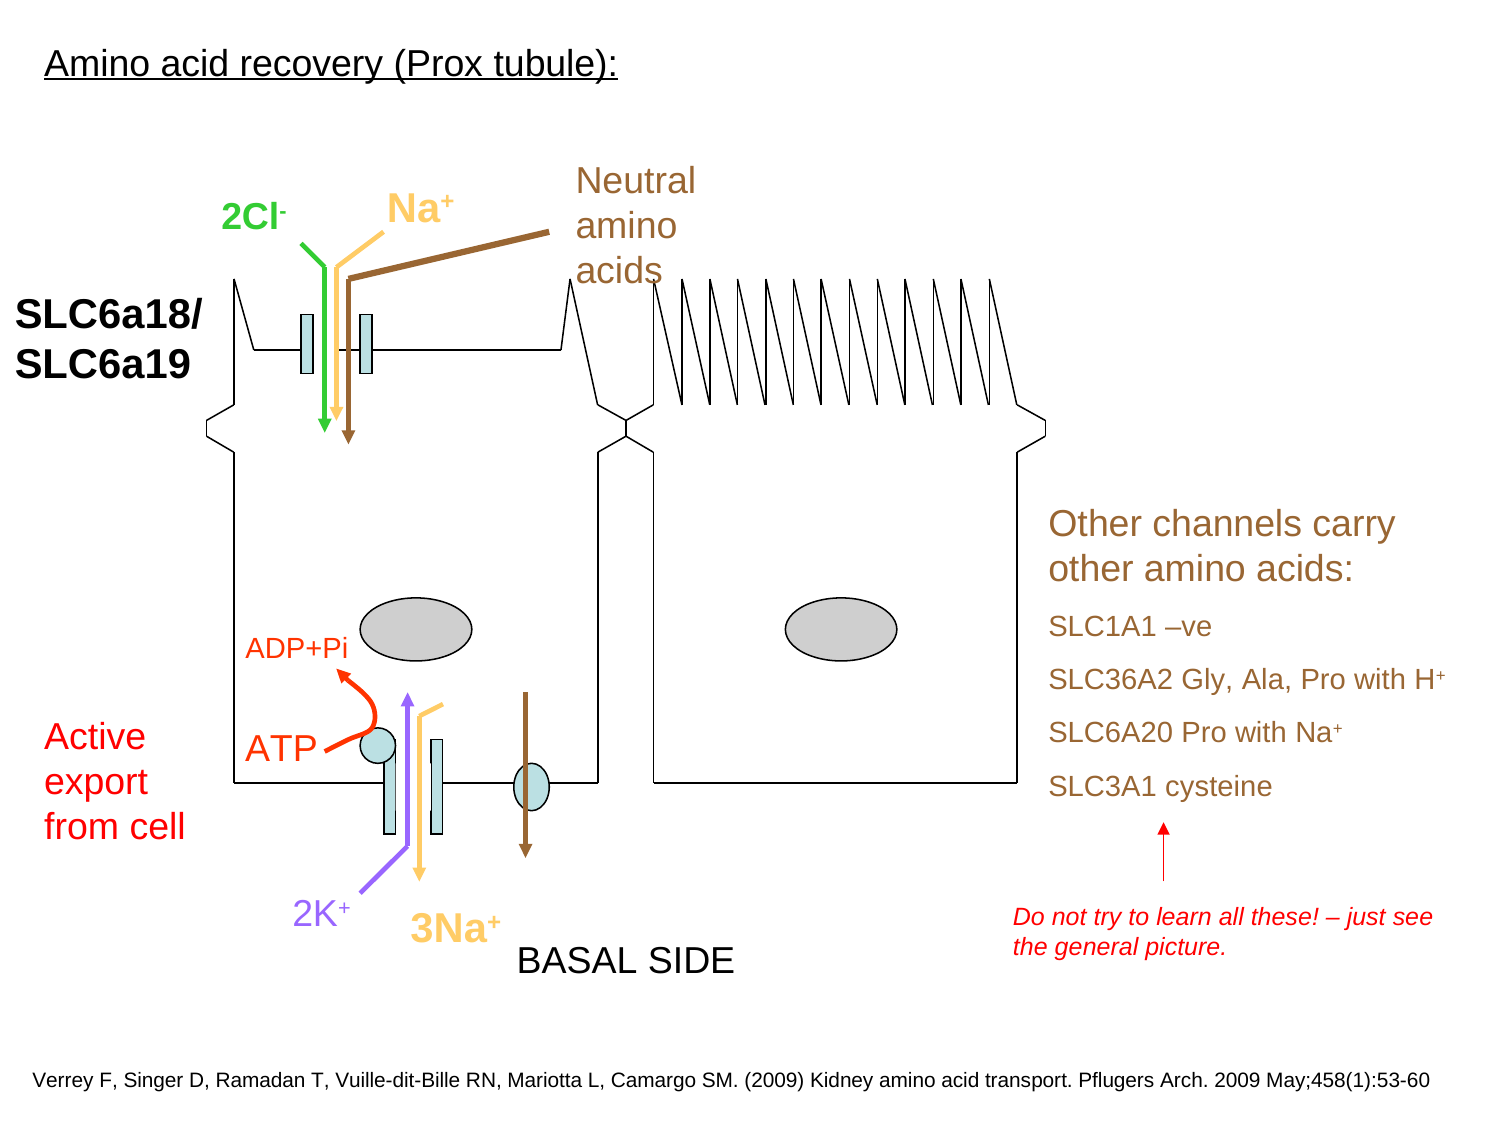

Amino acid recovery (Prox tubule):
Neutral amino acids
Na+
2Cl-
SLC6a18/ SLC6a19
Other channels carry other amino acids:
SLC1A1 –ve
SLC36A2 Gly, Ala, Pro with H+
SLC6A20 Pro with Na+
SLC3A1 cysteine
ADP+Pi
Active export from cell
ATP
2K+
3Na+
Do not try to learn all these! – just see the general picture.
BASAL SIDE
Verrey F, Singer D, Ramadan T, Vuille-dit-Bille RN, Mariotta L, Camargo SM. (2009) Kidney amino acid transport. Pflugers Arch. 2009 May;458(1):53-60